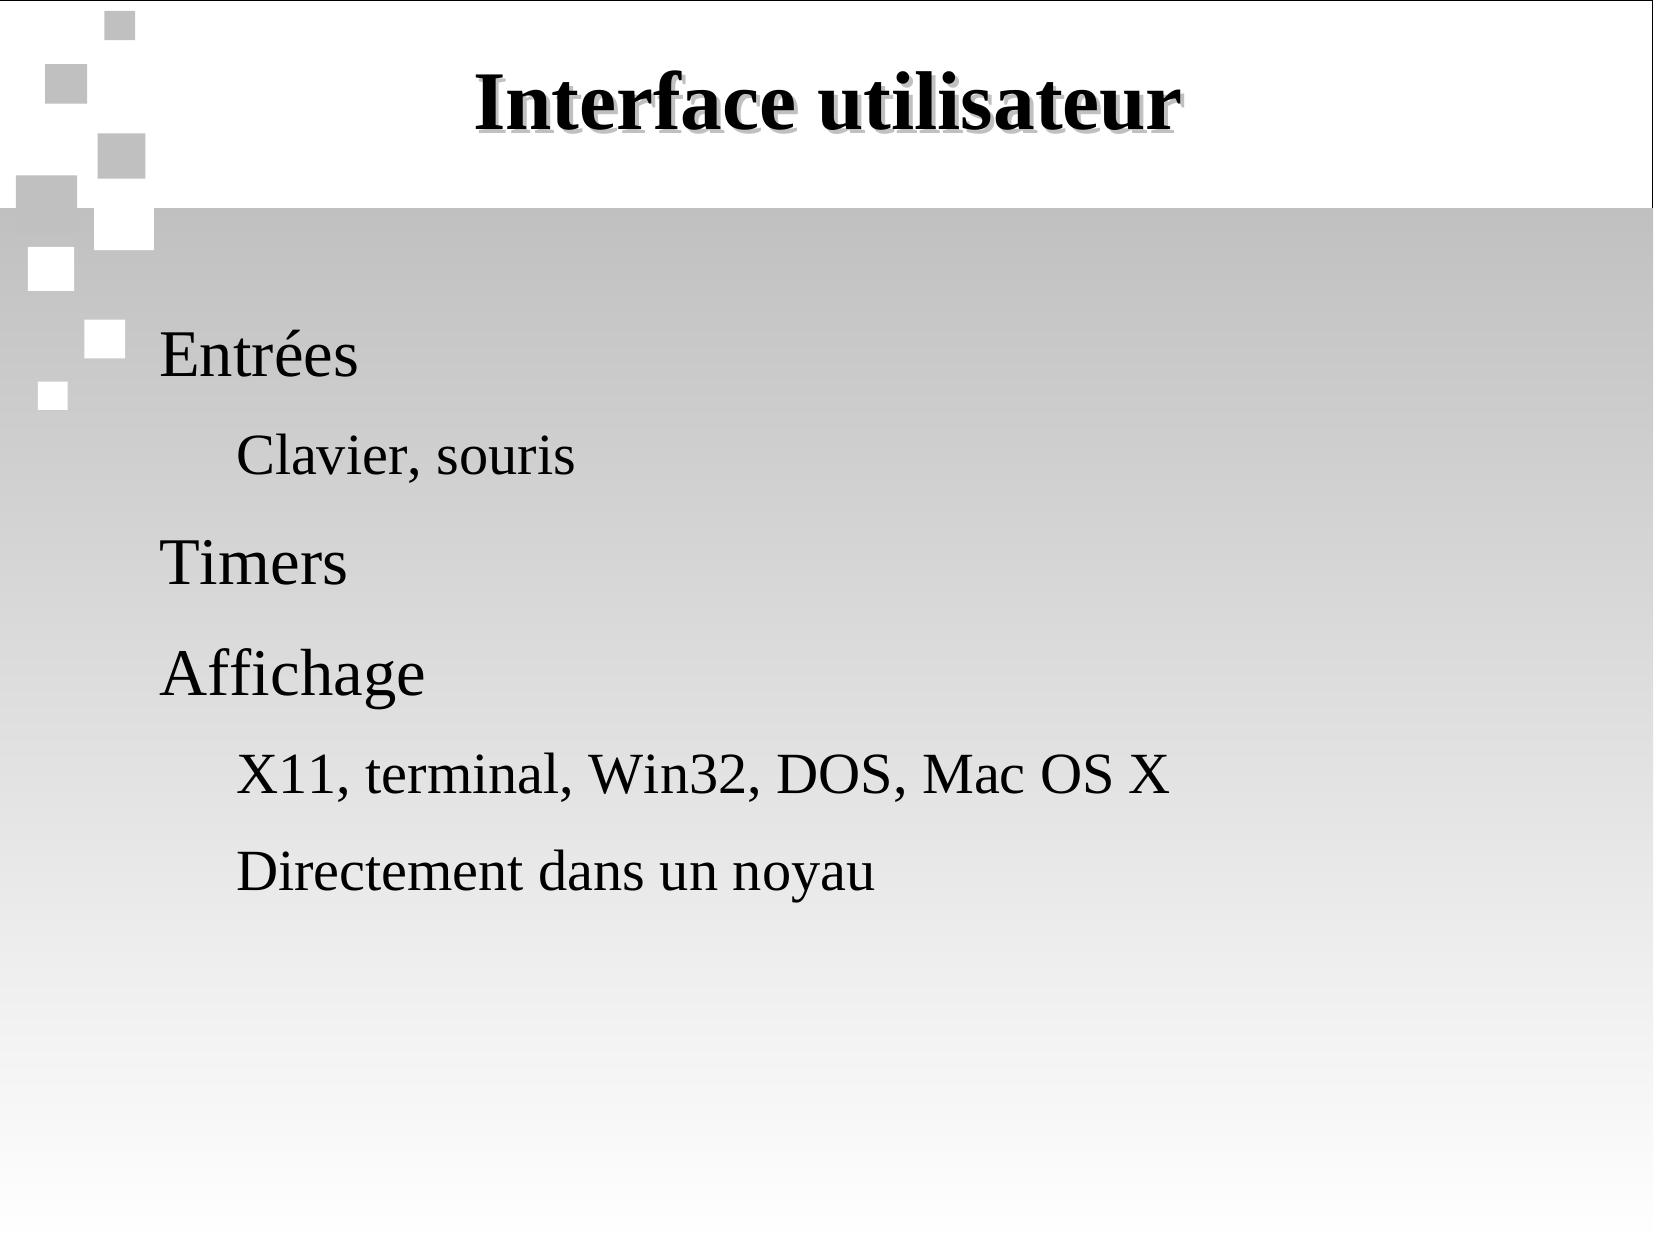

# Interface utilisateur
Entrées
Clavier, souris
Timers
Affichage
X11, terminal, Win32, DOS, Mac OS X
Directement dans un noyau